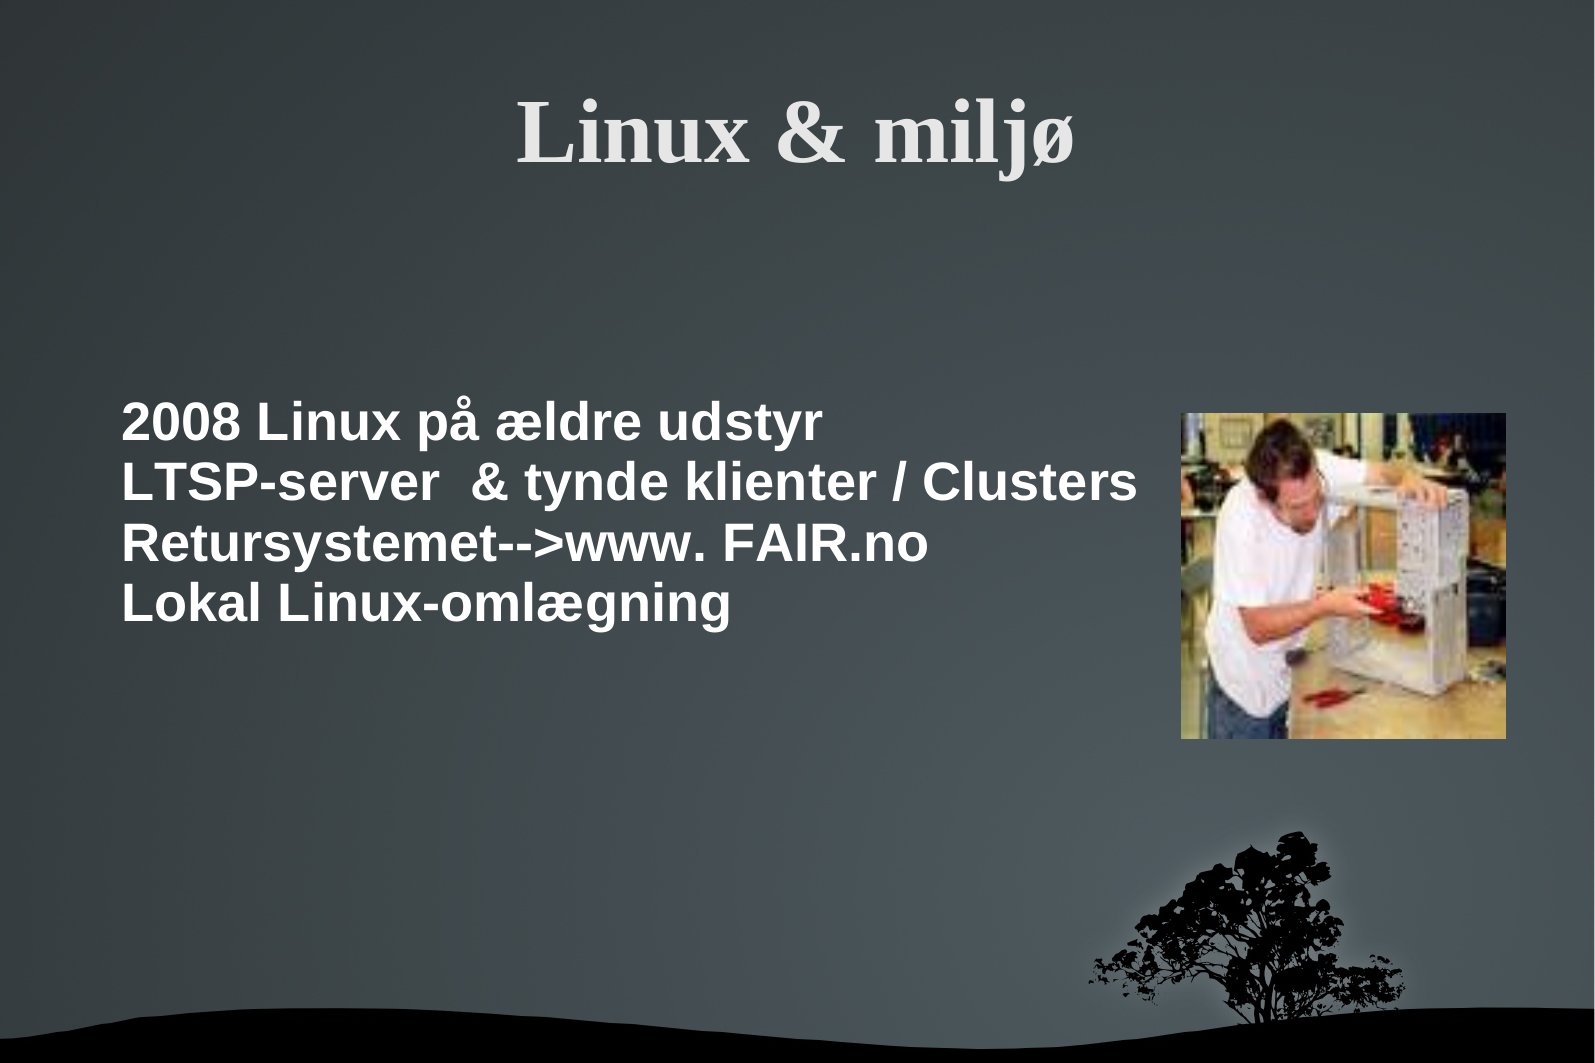

# Linux & miljø
2008 Linux på ældre udstyr
LTSP-server & tynde klienter / Clusters
Retursystemet-->www. FAIR.no
Lokal Linux-omlægning